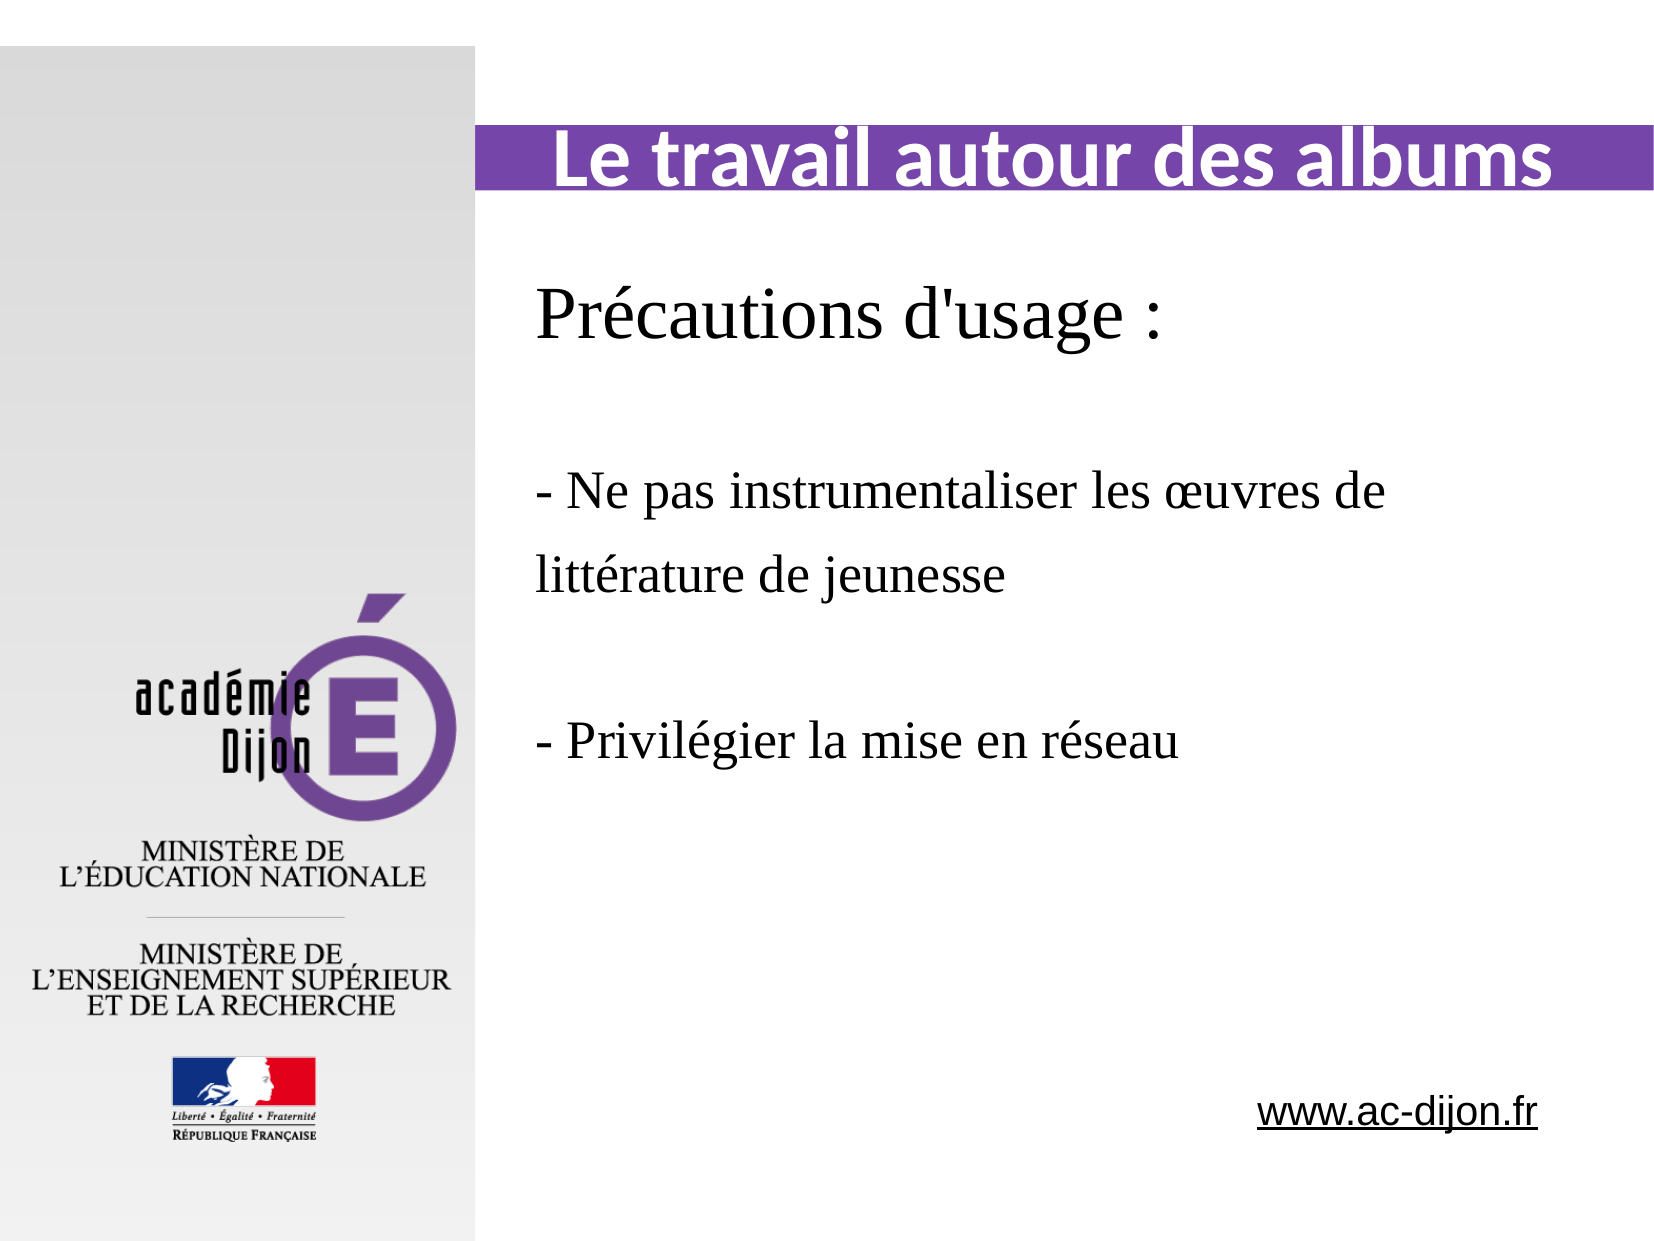

# Le travail autour des albums
Précautions d'usage :
- Ne pas instrumentaliser les œuvres de
littérature de jeunesse
- Privilégier la mise en réseau